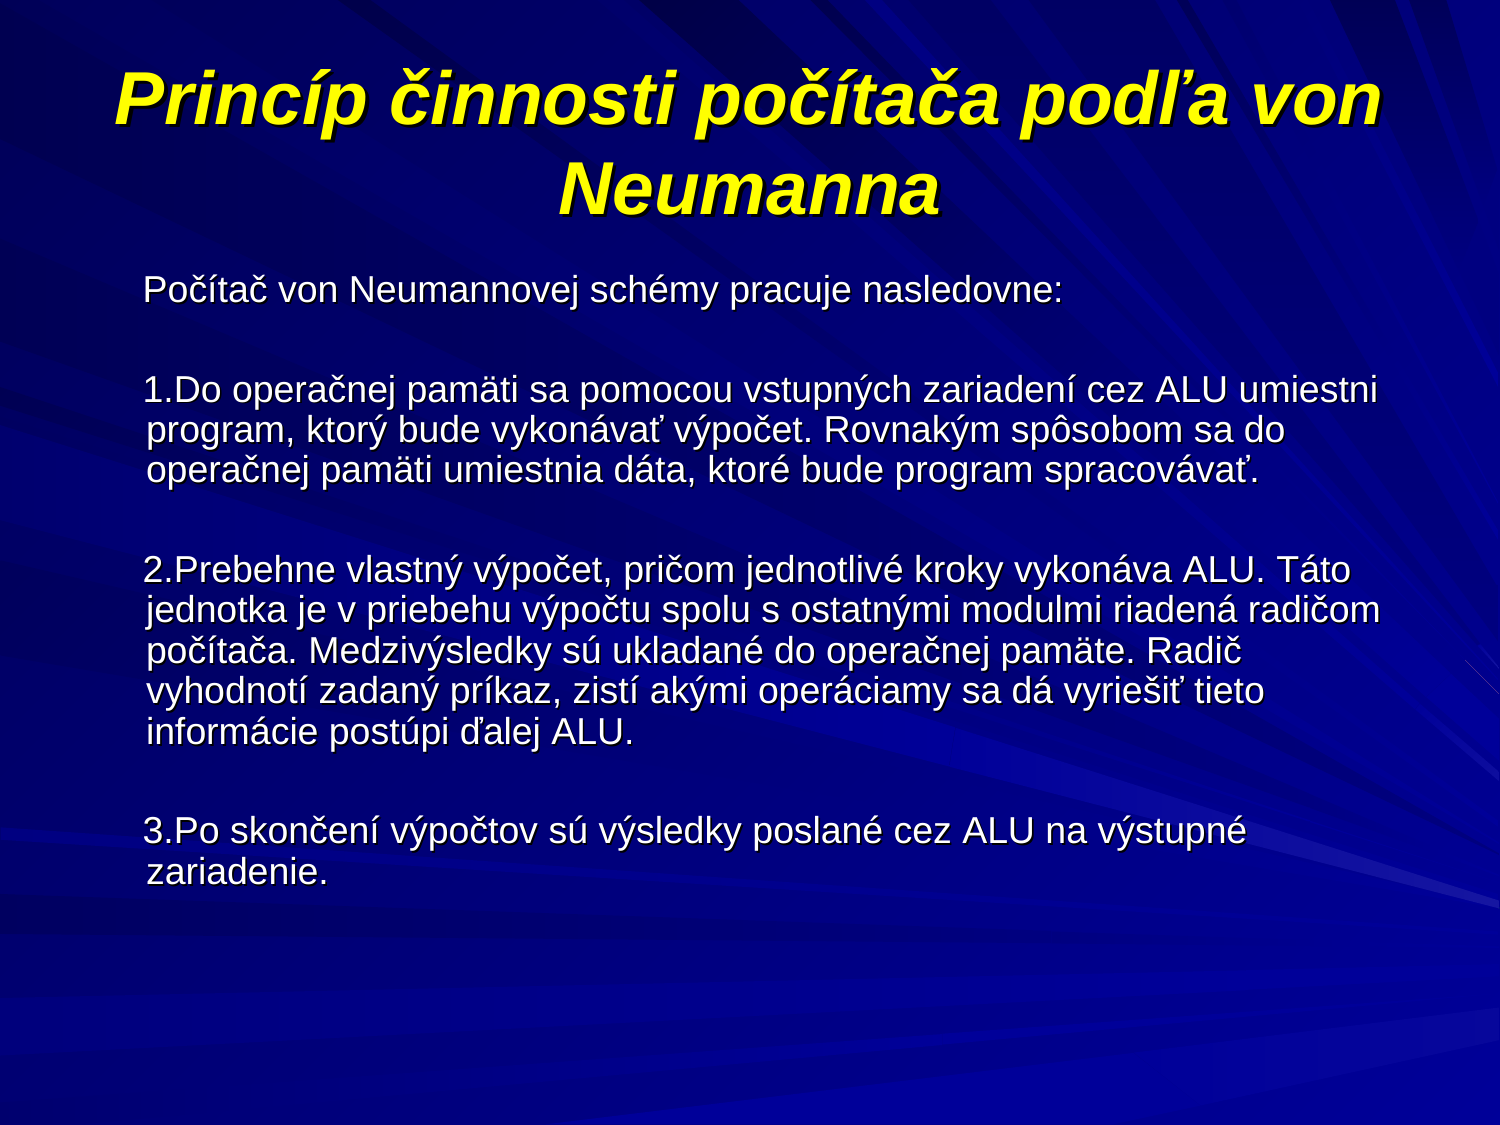

# Princíp činnosti počítača podľa von Neumanna
 Počítač von Neumannovej schémy pracuje nasledovne:
 1.Do operačnej pamäti sa pomocou vstupných zariadení cez ALU umiestni program, ktorý bude vykonávať výpočet. Rovnakým spôsobom sa do operačnej pamäti umiestnia dáta, ktoré bude program spracovávať.
 2.Prebehne vlastný výpočet, pričom jednotlivé kroky vykonáva ALU. Táto jednotka je v priebehu výpočtu spolu s ostatnými modulmi riadená radičom počítača. Medzivýsledky sú ukladané do operačnej pamäte. Radič vyhodnotí zadaný príkaz, zistí akými operáciamy sa dá vyriešiť tieto informácie postúpi ďalej ALU.
 3.Po skončení výpočtov sú výsledky poslané cez ALU na výstupné zariadenie.